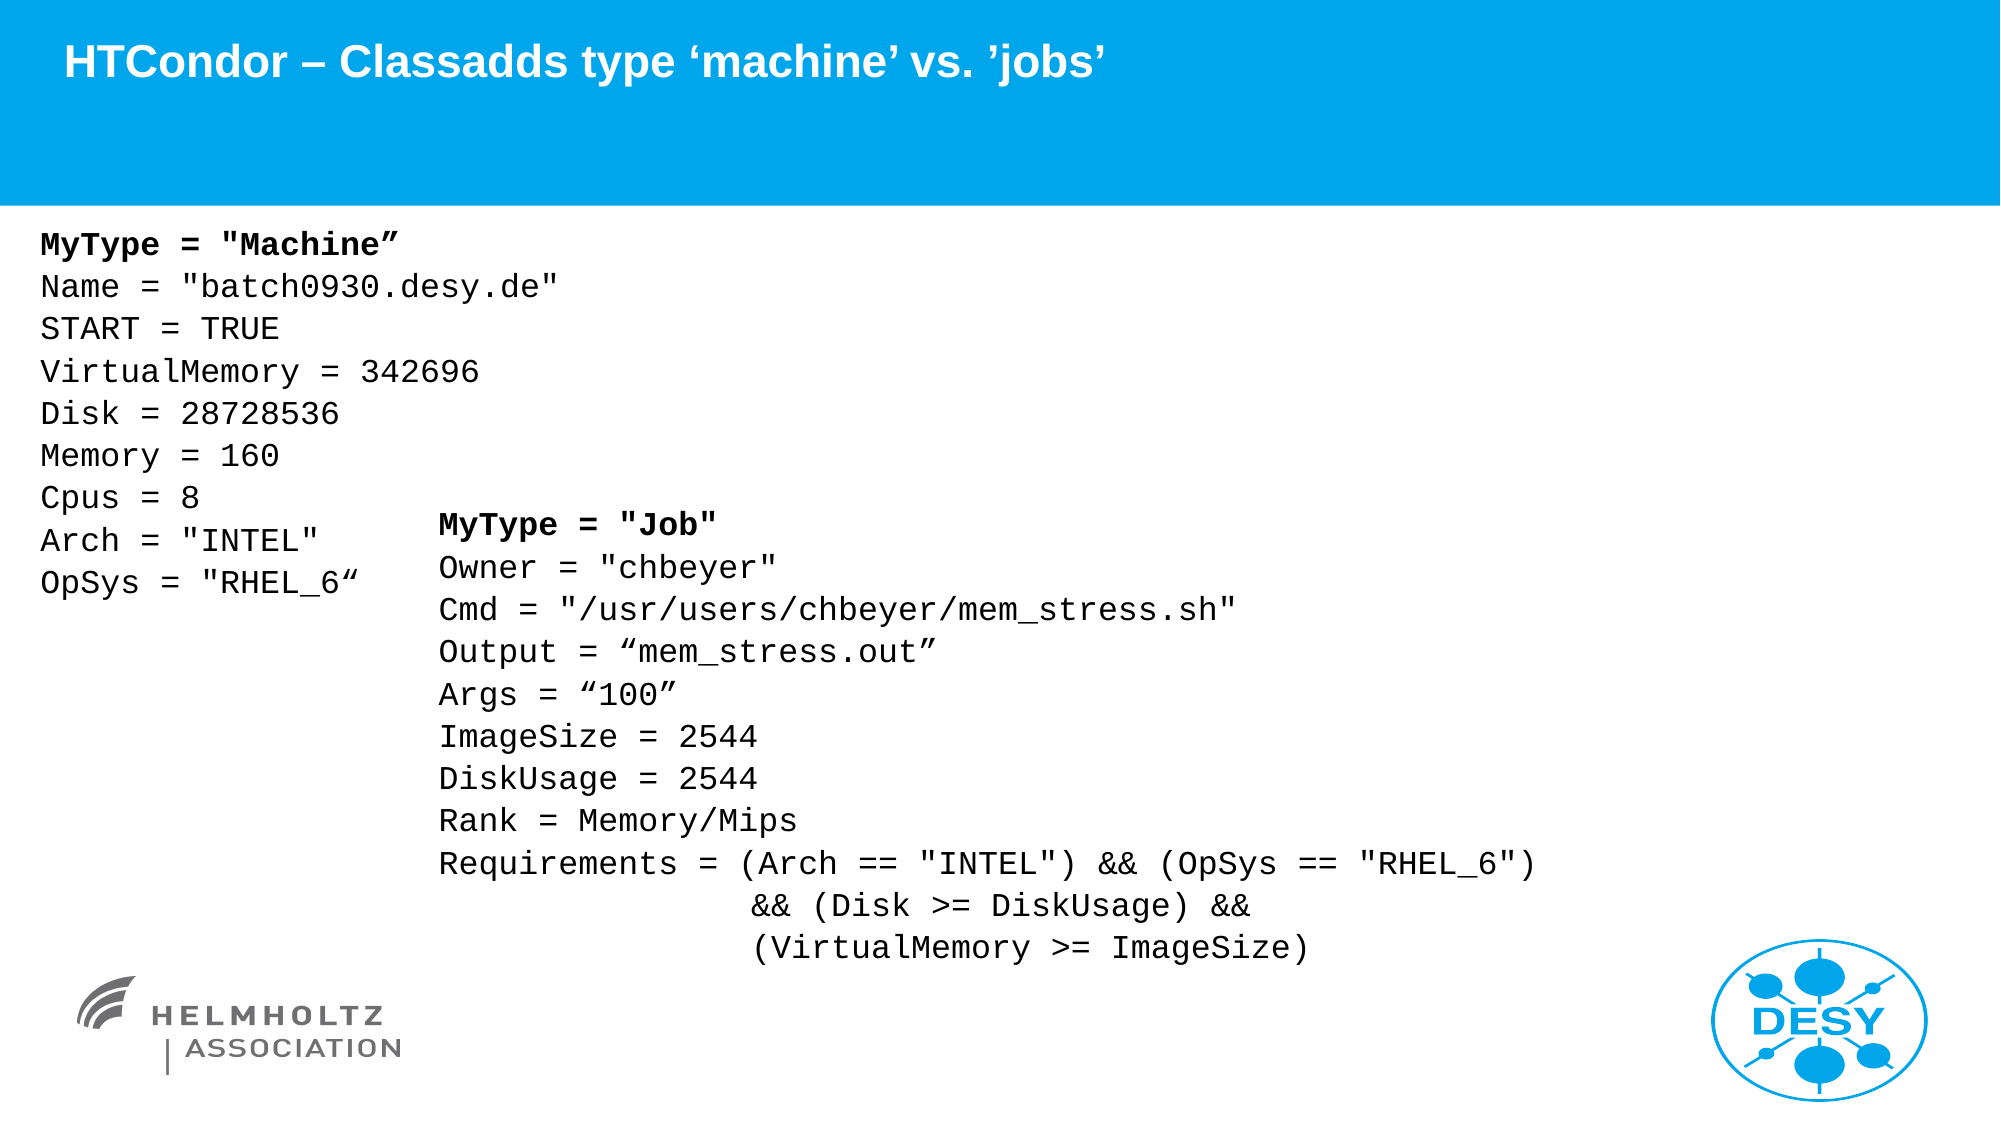

# HTCondor – Classadds type ‘machine’ vs. ’jobs’
MyType = "Machine”
Name = "batch0930.desy.de"
START = TRUE
VirtualMemory = 342696
Disk = 28728536
Memory = 160
Cpus = 8
Arch = "INTEL"
OpSys = "RHEL_6“
MyType = "Job"
Owner = "chbeyer"
Cmd = "/usr/users/chbeyer/mem_stress.sh"
Output = “mem_stress.out”
Args = “100”
ImageSize = 2544
DiskUsage = 2544
Rank = Memory/Mips
Requirements = (Arch == "INTEL") && (OpSys == "RHEL_6")
		&& (Disk >= DiskUsage) &&
		(VirtualMemory >= ImageSize)